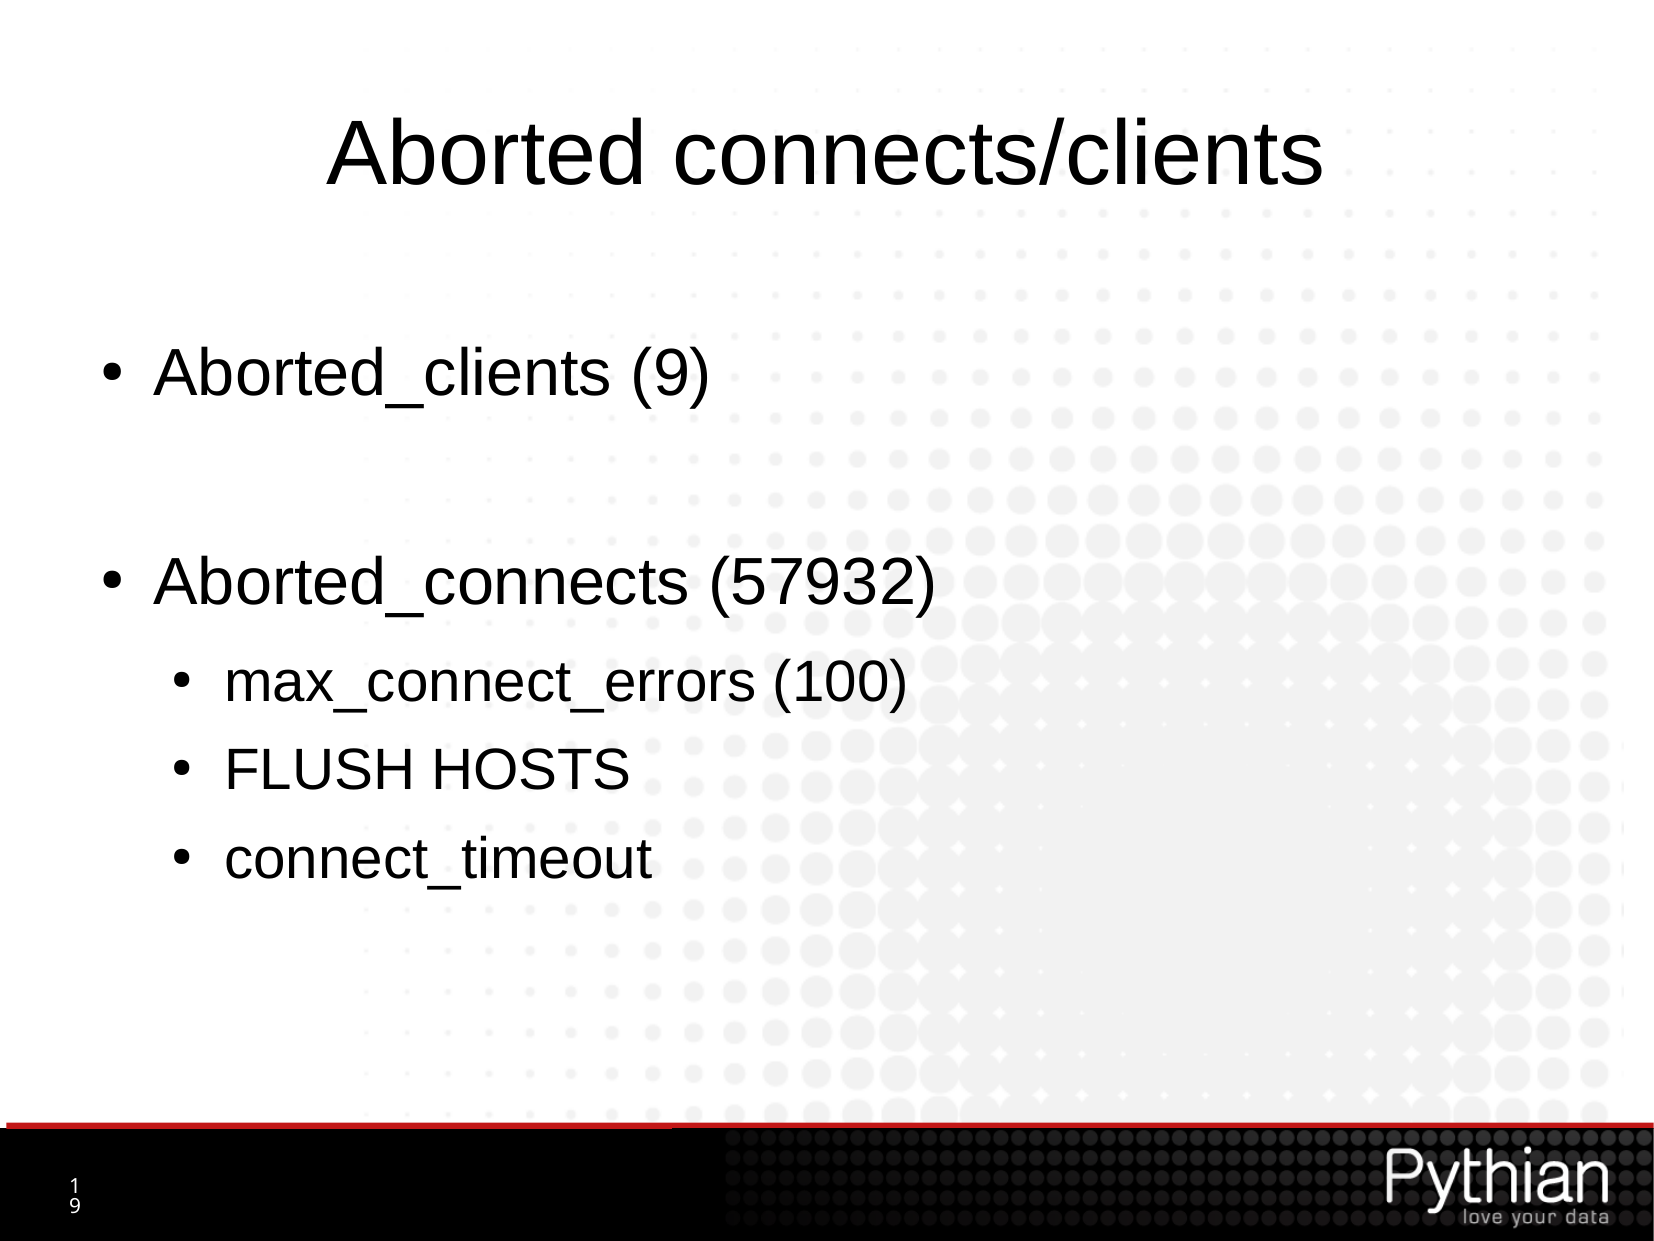

# Aborted connects/clients
Aborted_clients (9)
Aborted_connects (57932)
max_connect_errors (100)
FLUSH HOSTS
connect_timeout